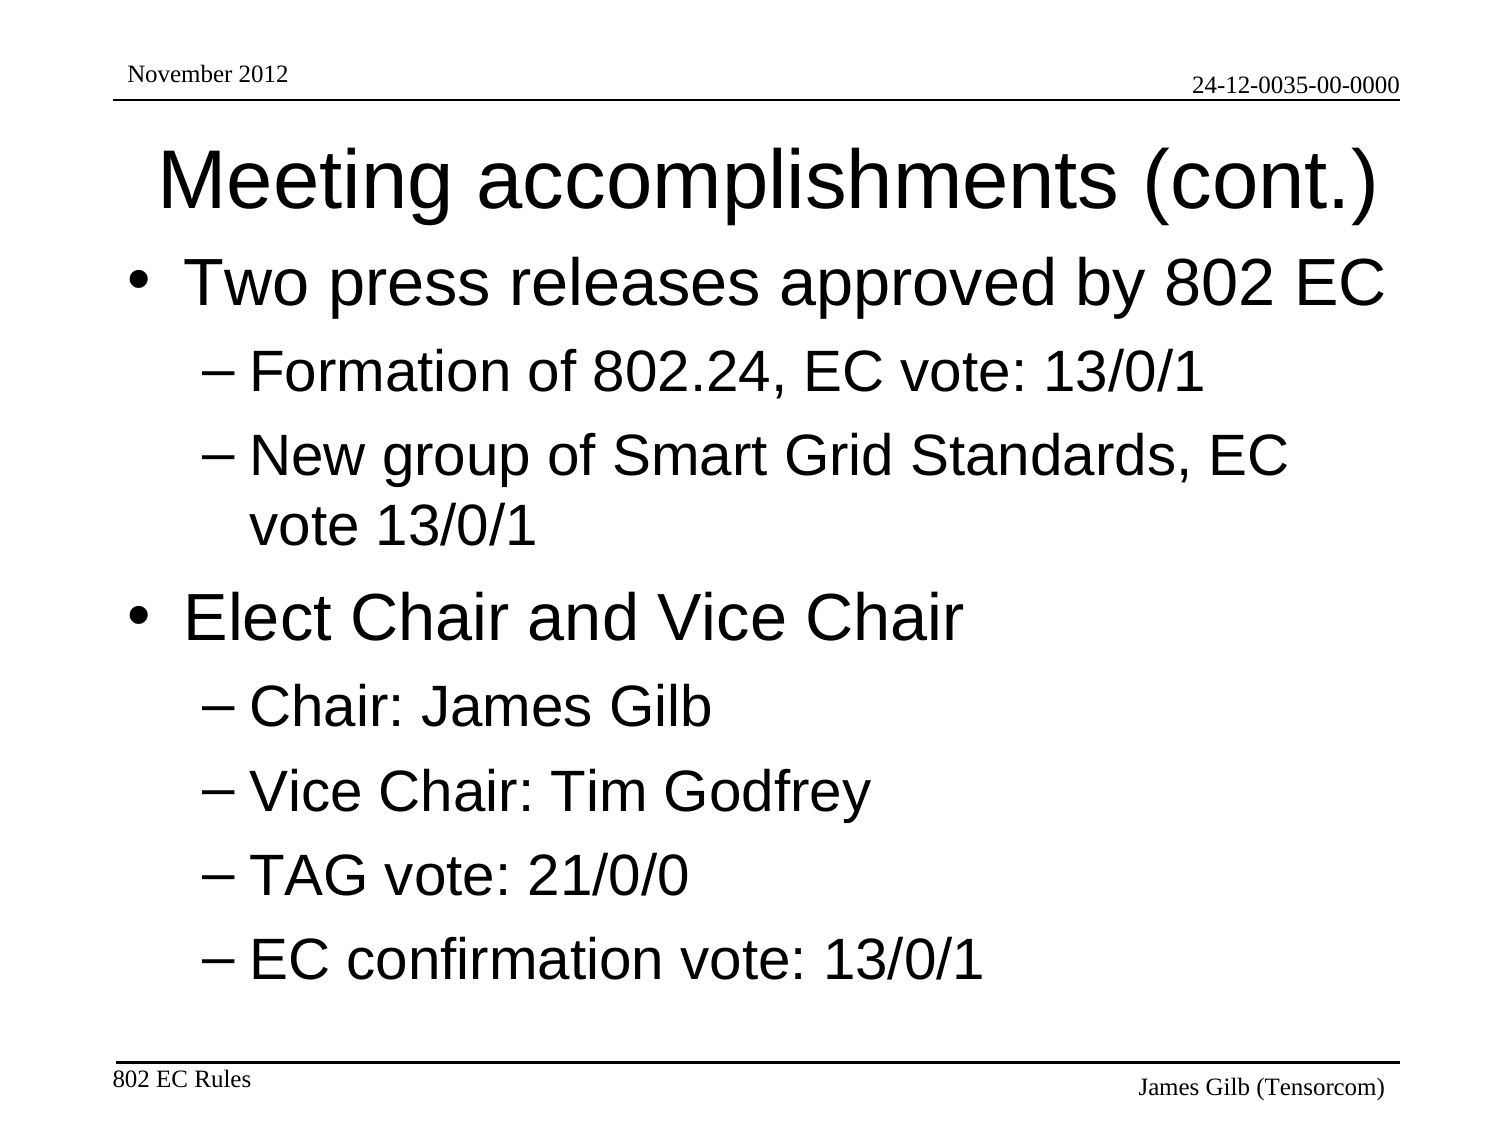

# Meeting accomplishments (cont.)
Two press releases approved by 802 EC
Formation of 802.24, EC vote: 13/0/1
New group of Smart Grid Standards, EC vote 13/0/1
Elect Chair and Vice Chair
Chair: James Gilb
Vice Chair: Tim Godfrey
TAG vote: 21/0/0
EC confirmation vote: 13/0/1